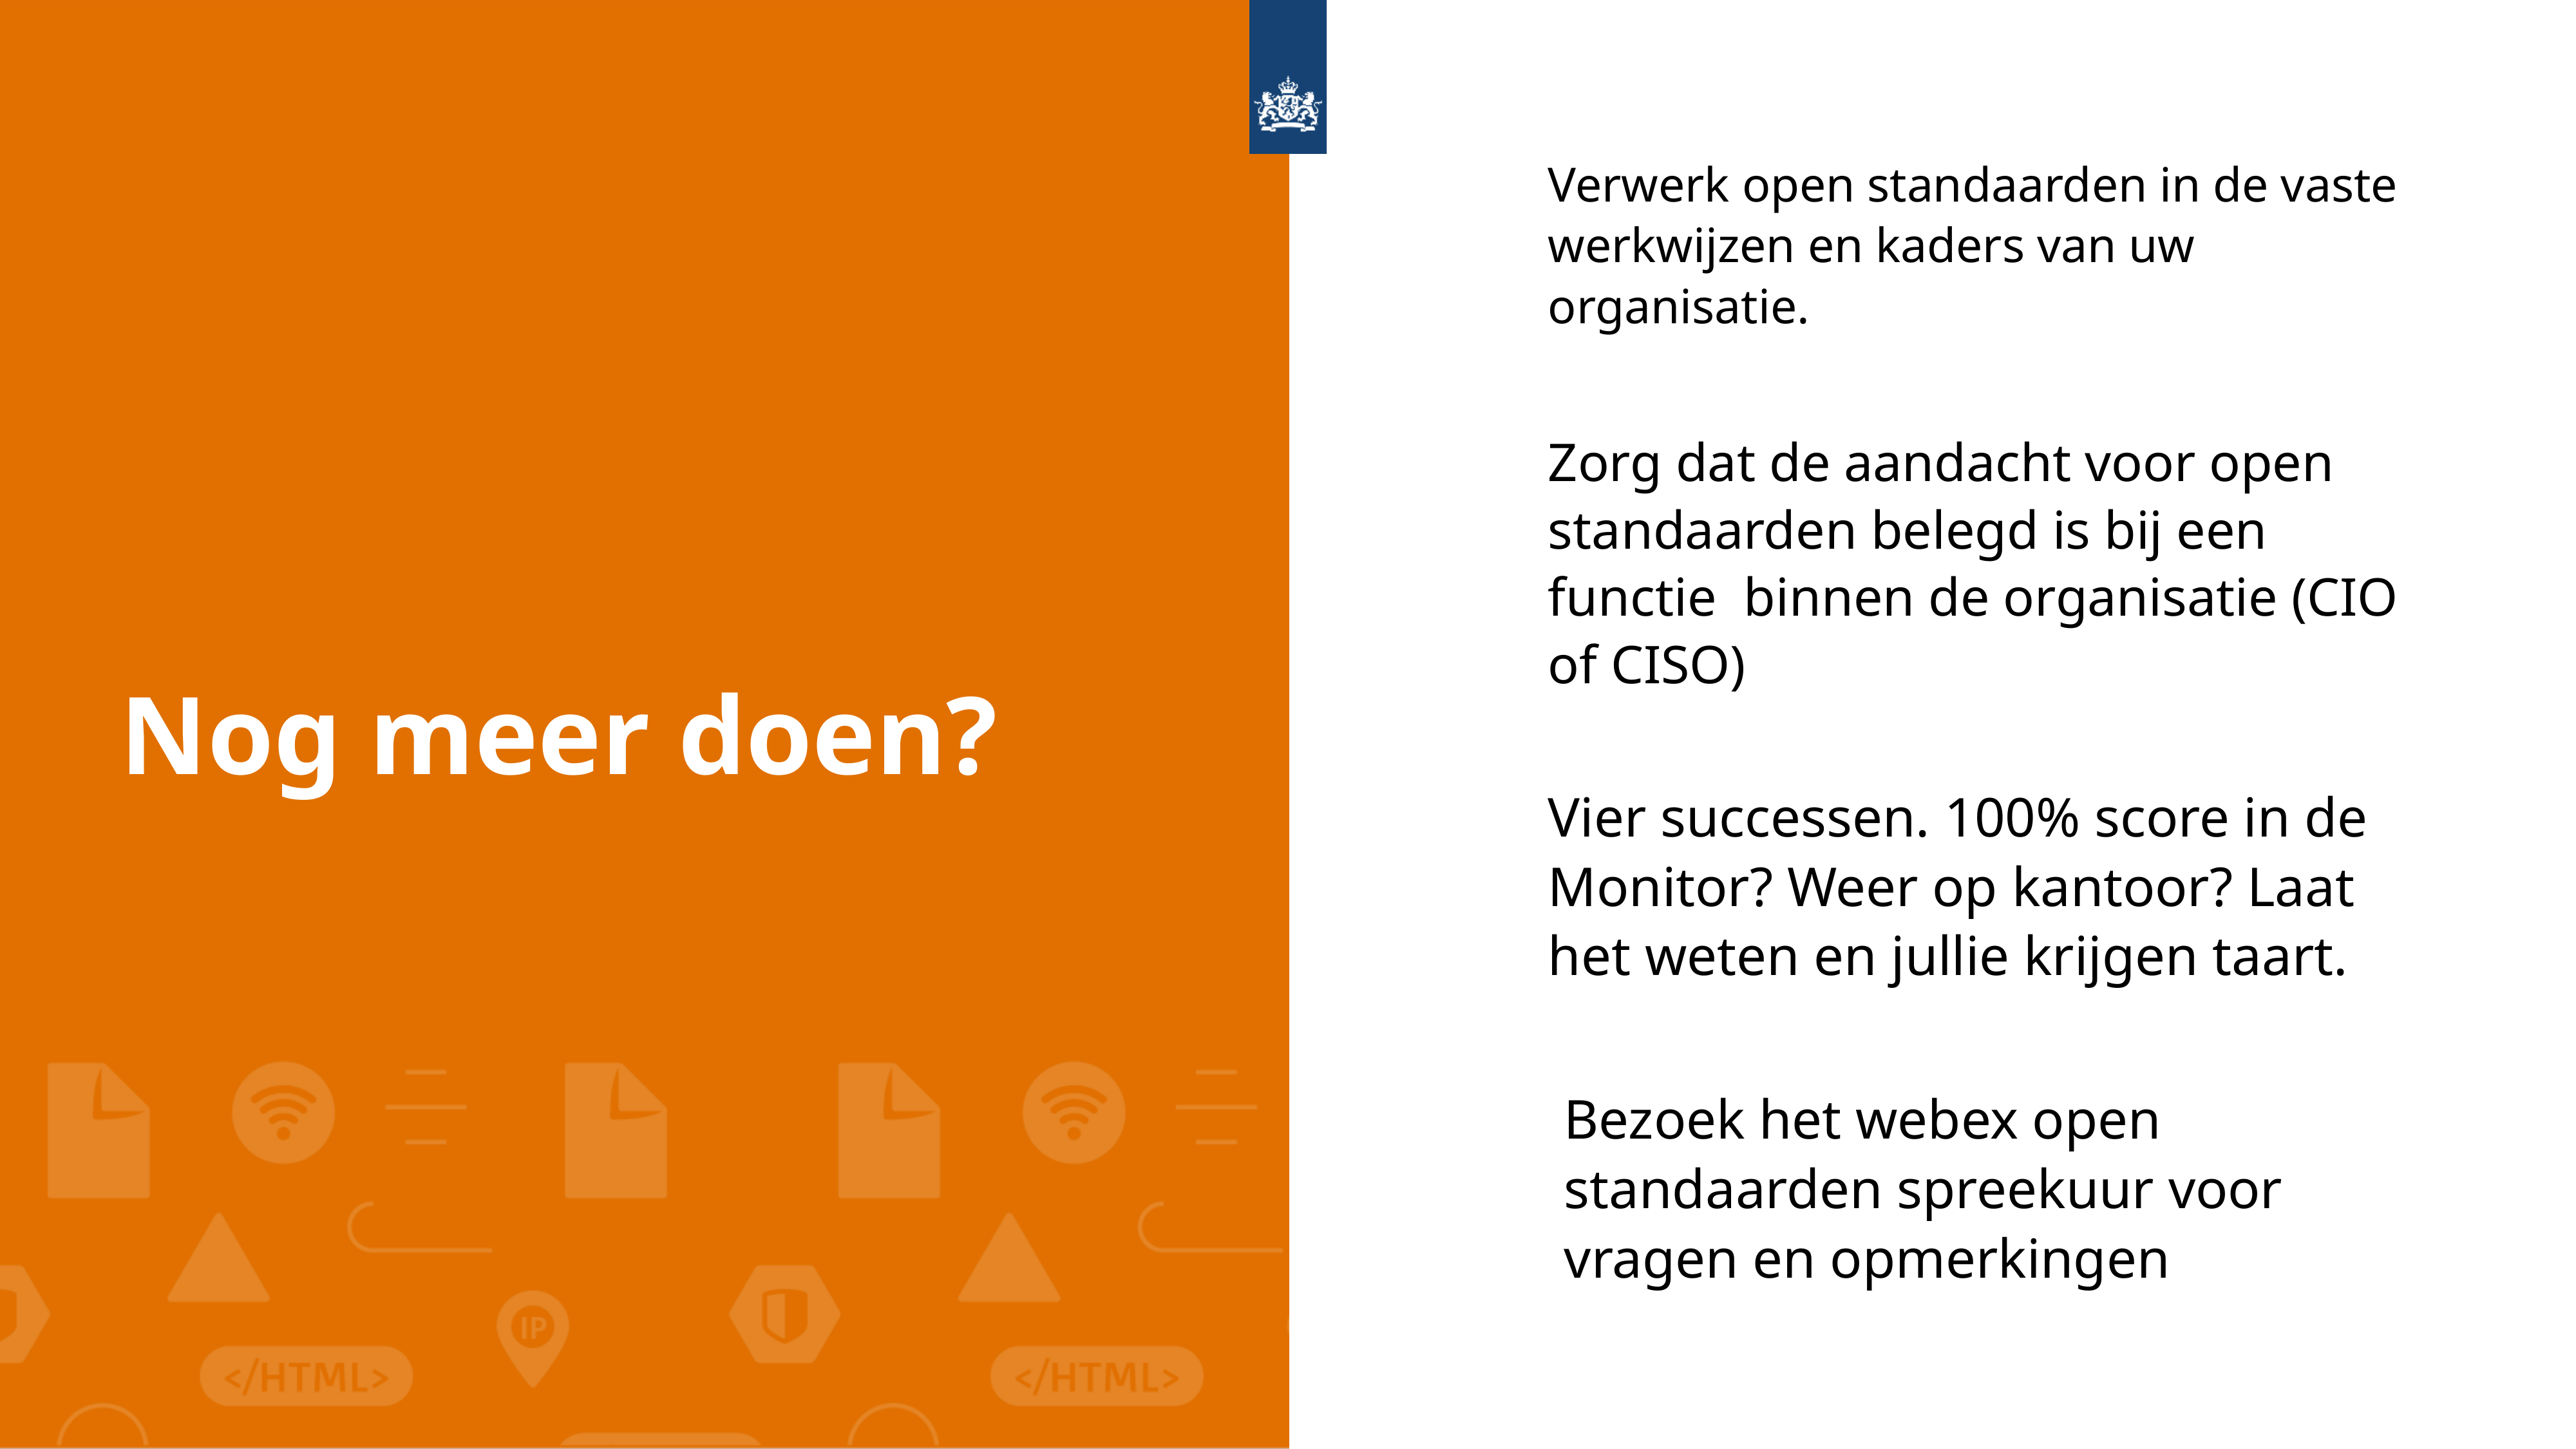

# Verwerk open standaarden in de vaste werkwijzen en kaders van uw organisatie.
Zorg dat de aandacht voor open standaarden belegd is bij een functie binnen de organisatie (CIO of CISO)
Nog meer doen?
Vier successen. 100% score in de Monitor? Weer op kantoor? Laat het weten en jullie krijgen taart.
Bezoek het webex open standaarden spreekuur voor vragen en opmerkingen